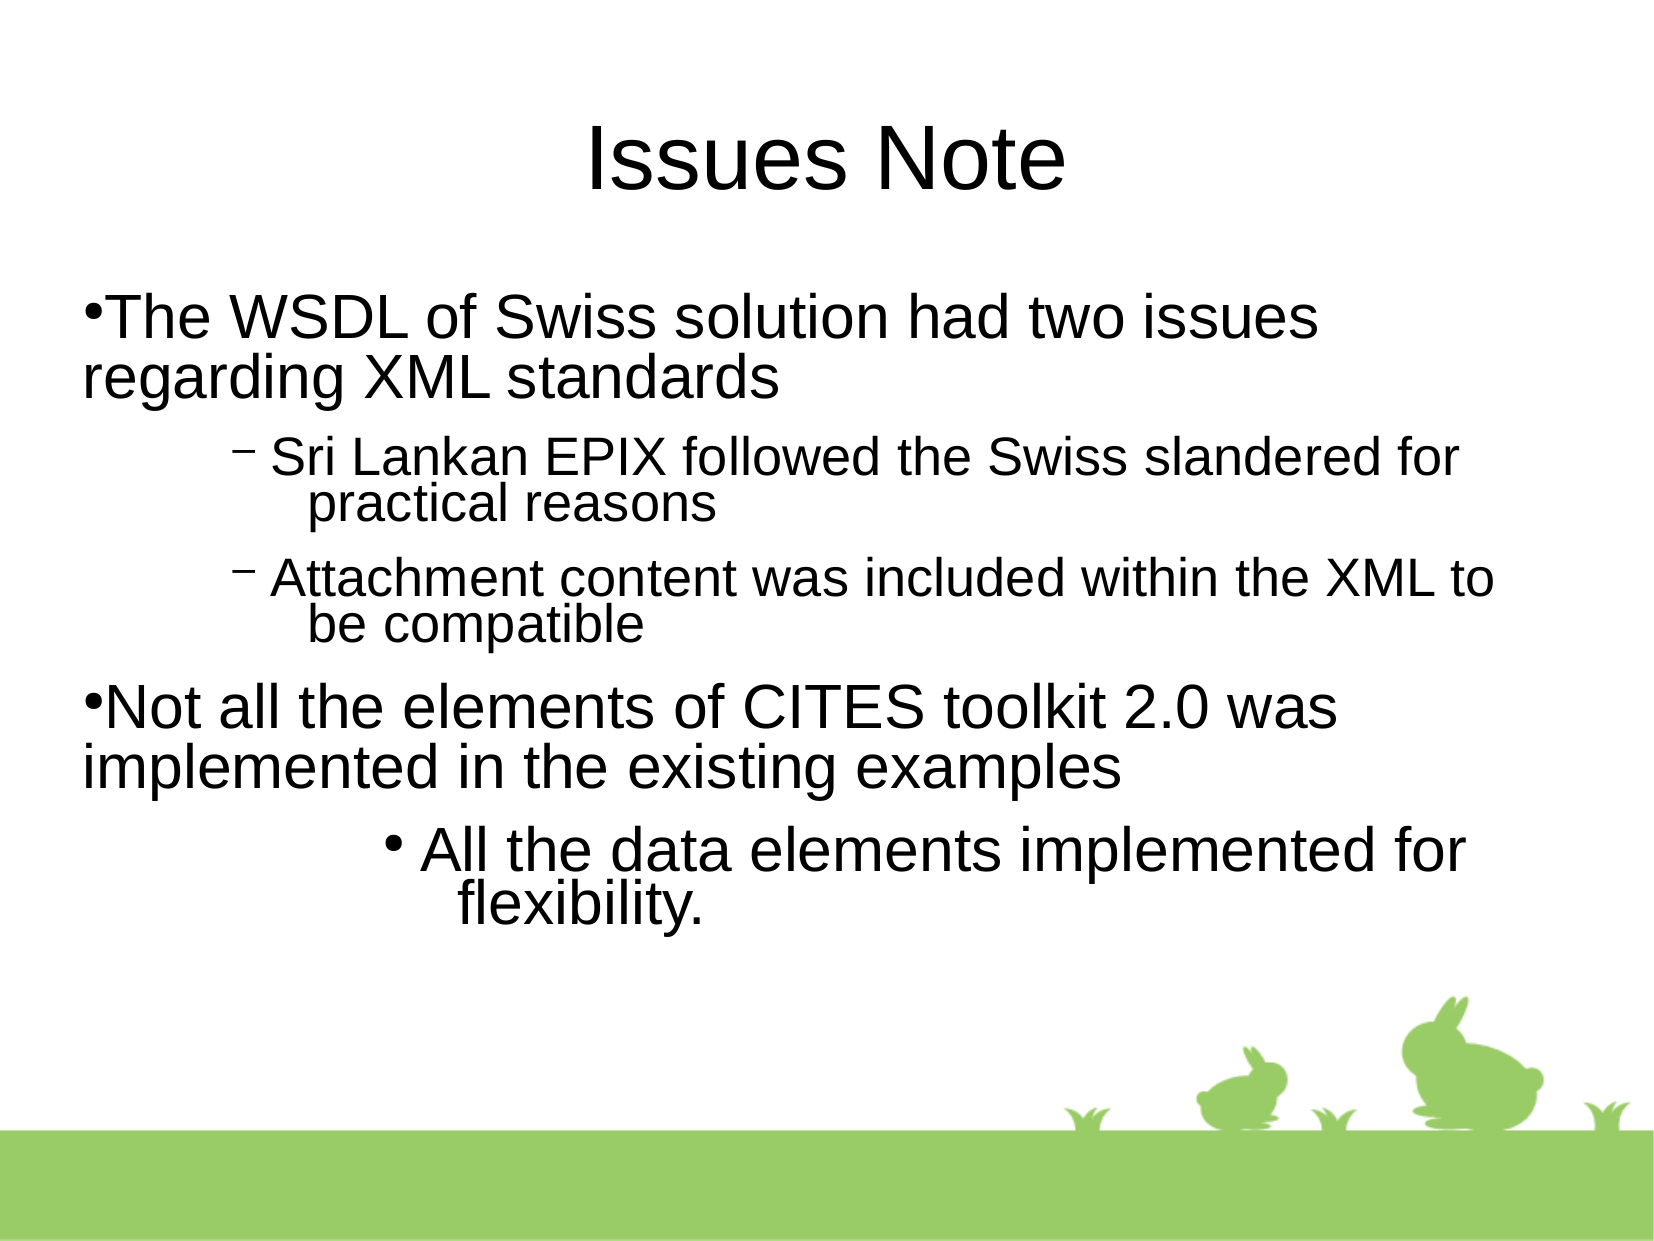

# Issues Note
The WSDL of Swiss solution had two issues regarding XML standards
Sri Lankan EPIX followed the Swiss slandered for practical reasons
Attachment content was included within the XML to be compatible
Not all the elements of CITES toolkit 2.0 was implemented in the existing examples
All the data elements implemented for flexibility.